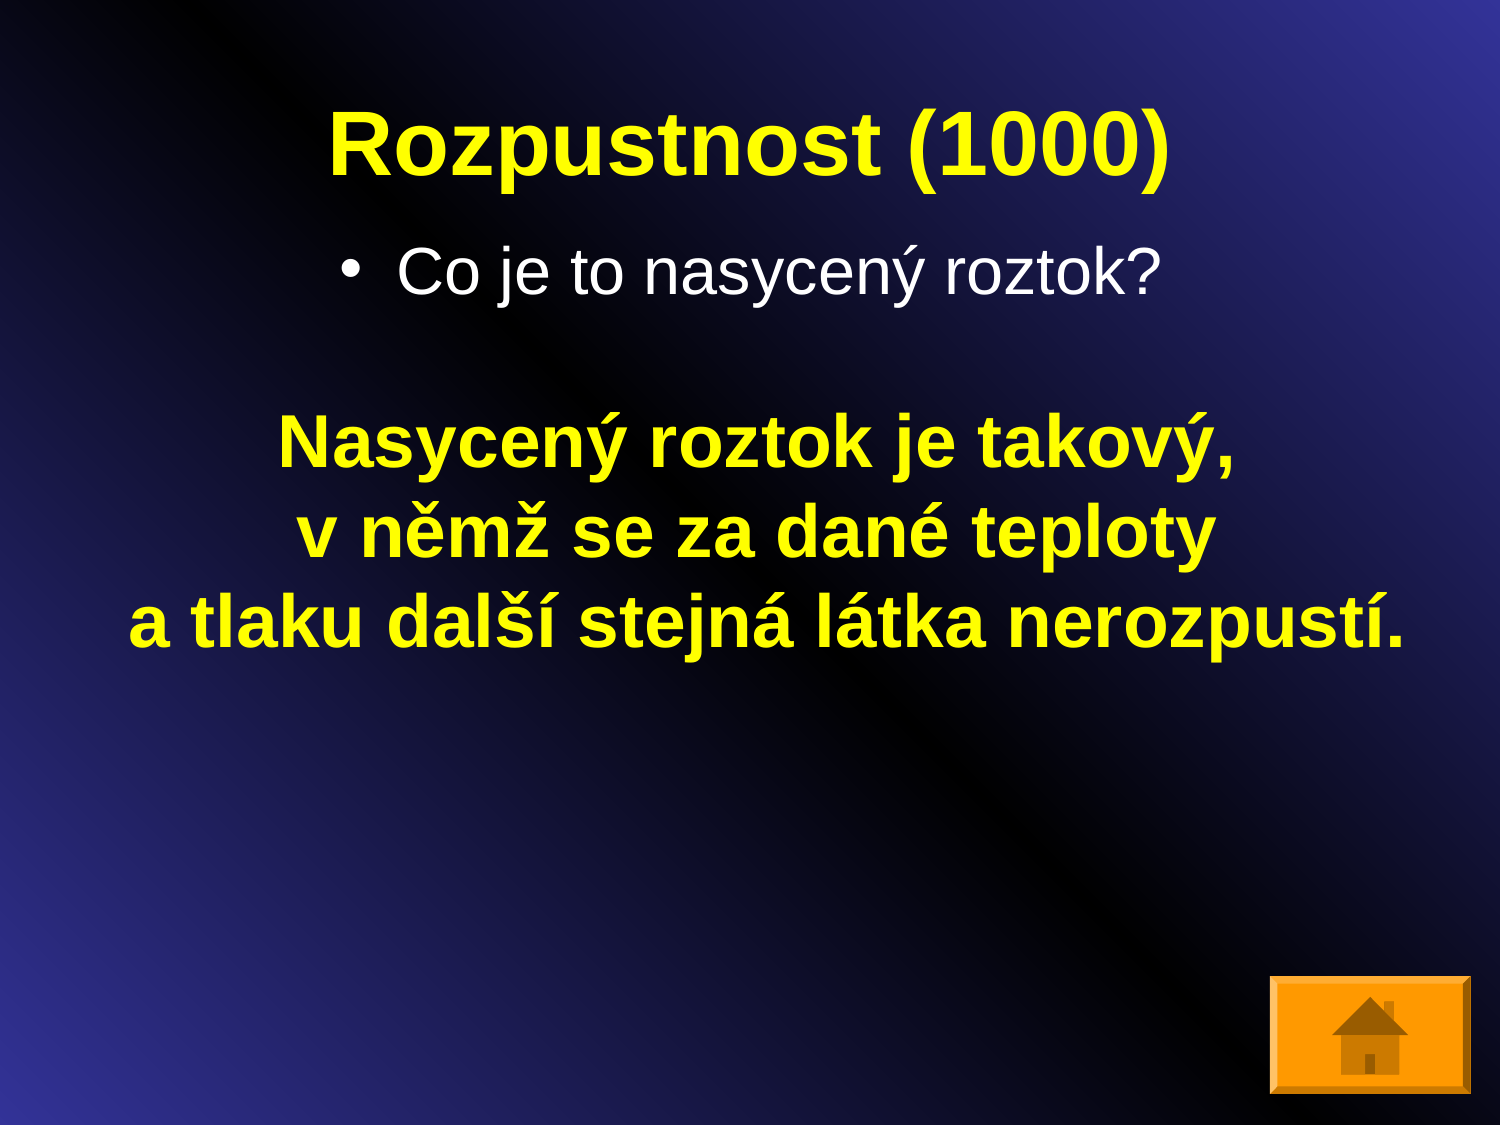

# Rozpustnost (1000)
Co je to nasycený roztok?
Nasycený roztok je takový,
v němž se za dané teploty
a tlaku další stejná látka nerozpustí.